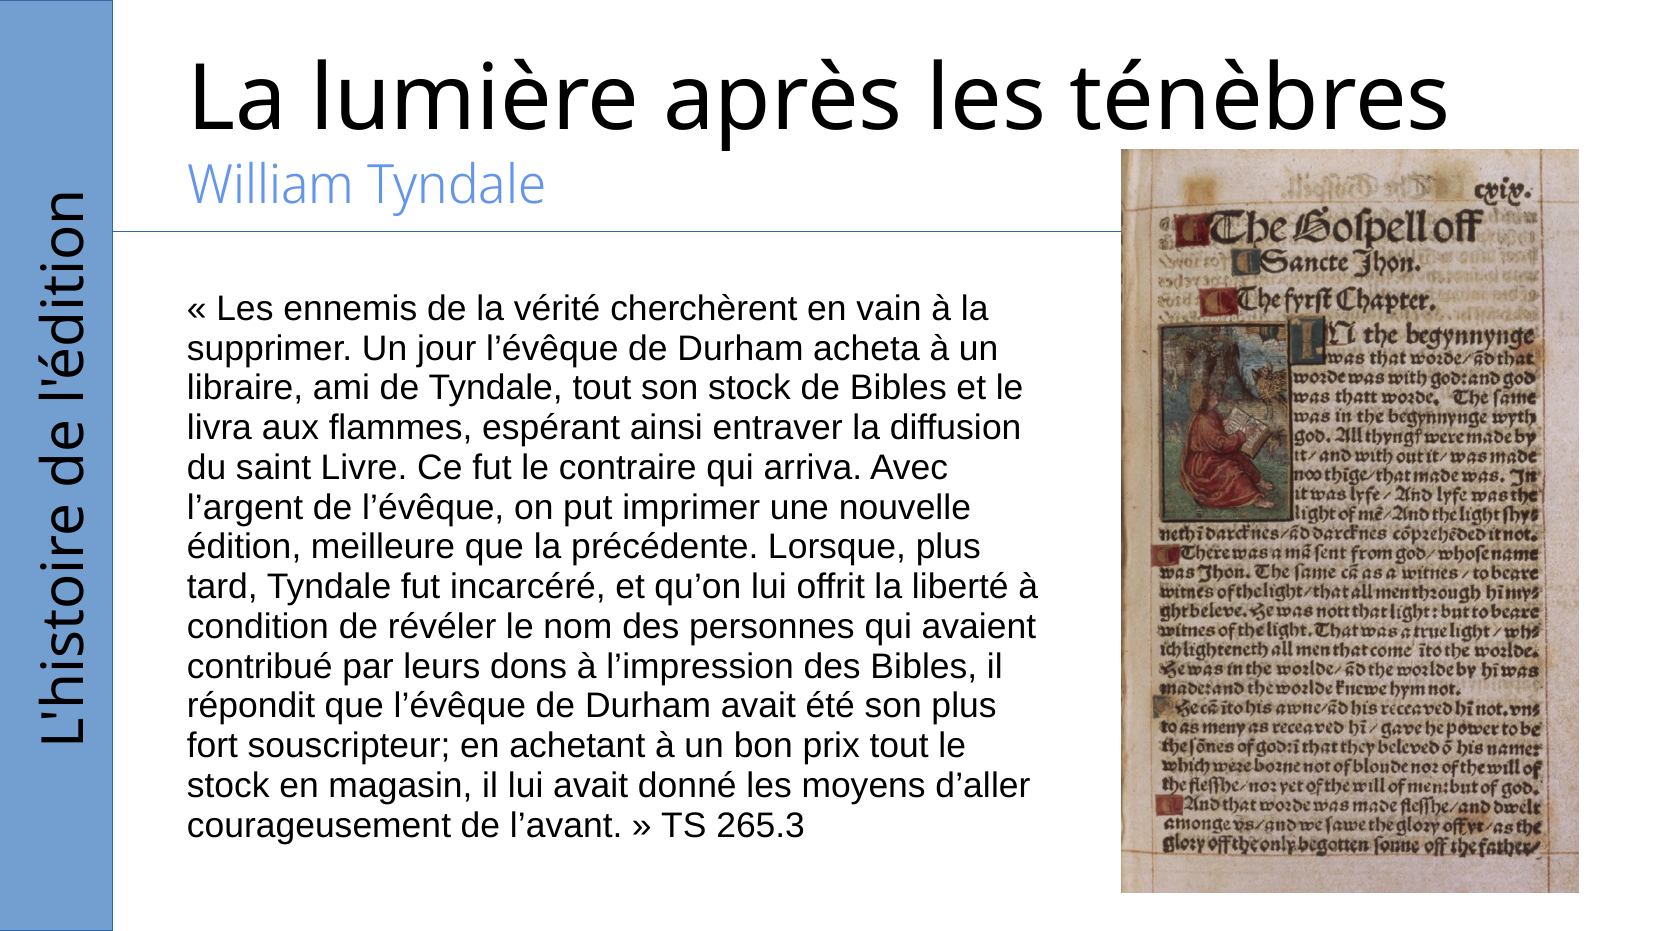

# La lumière après les ténèbres
William Tyndale
« Les ennemis de la vérité cherchèrent en vain à la supprimer. Un jour l’évêque de Durham acheta à un libraire, ami de Tyndale, tout son stock de Bibles et le livra aux flammes, espérant ainsi entraver la diffusion du saint Livre. Ce fut le contraire qui arriva. Avec l’argent de l’évêque, on put imprimer une nouvelle édition, meilleure que la précédente. Lorsque, plus tard, Tyndale fut incarcéré, et qu’on lui offrit la liberté à condition de révéler le nom des personnes qui avaient contribué par leurs dons à l’impression des Bibles, il répondit que l’évêque de Durham avait été son plus fort souscripteur; en achetant à un bon prix tout le stock en magasin, il lui avait donné les moyens d’aller courageusement de l’avant. » TS 265.3
L'histoire de l'édition